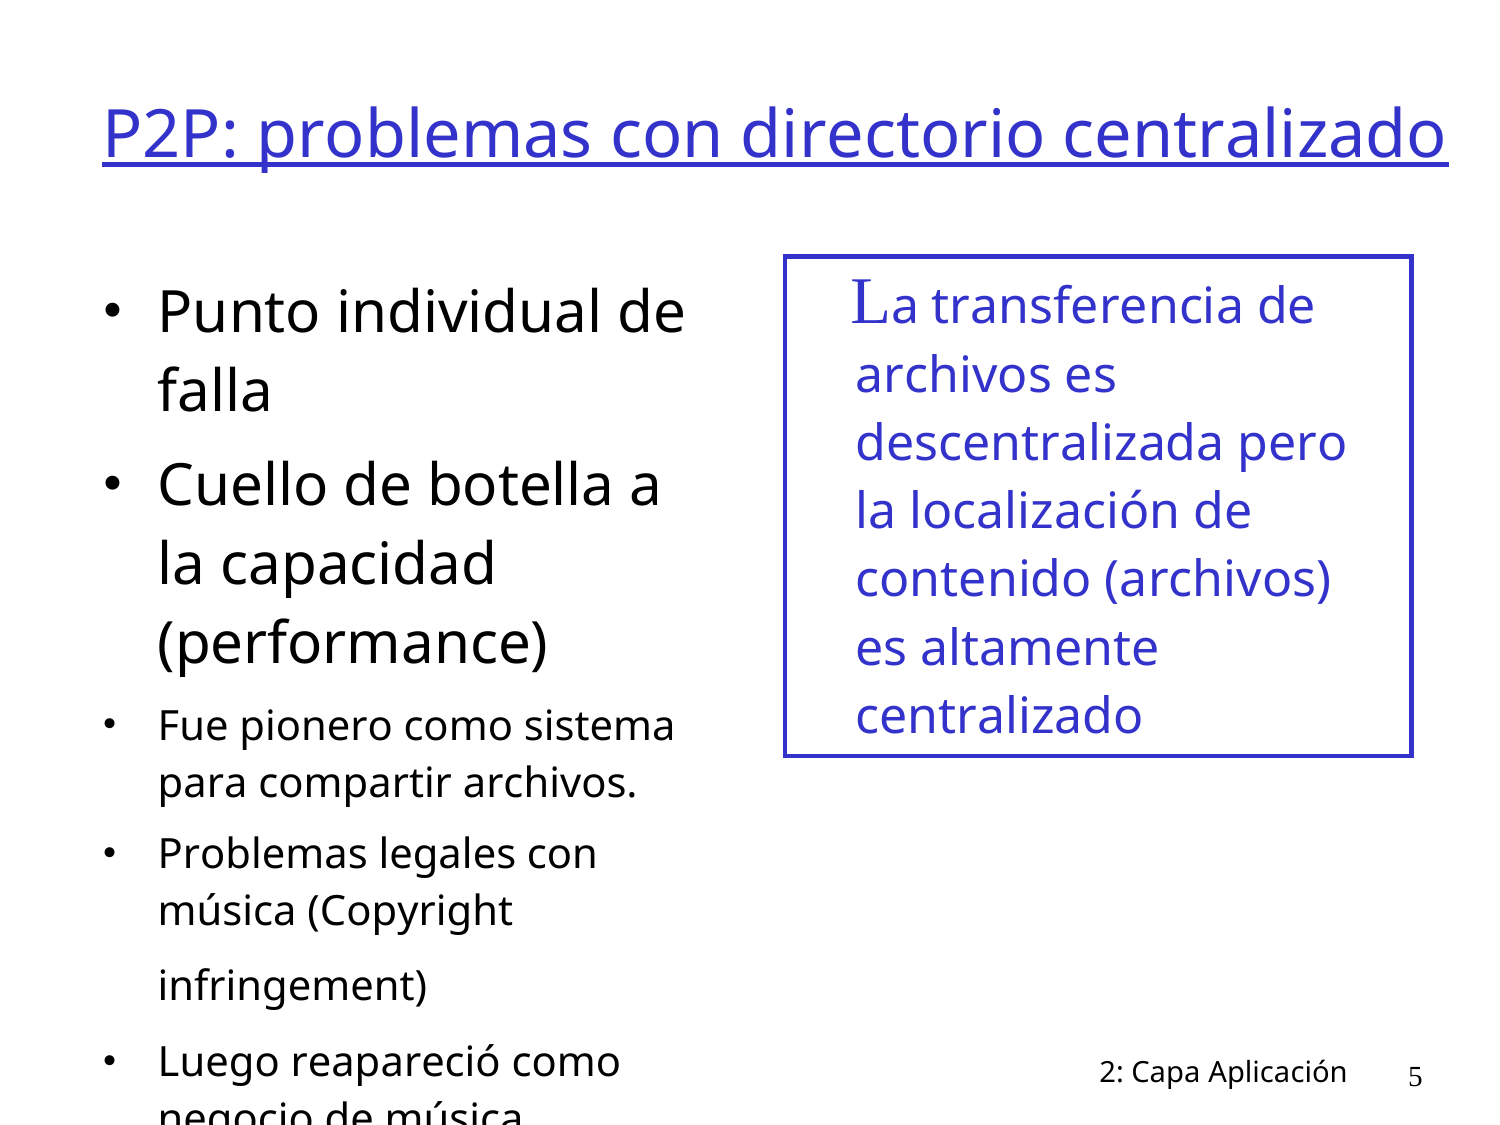

# P2P: problemas con directorio centralizado
 La transferencia de archivos es descentralizada pero la localización de contenido (archivos) es altamente centralizado
Punto individual de falla
Cuello de botella a la capacidad (performance)‏
Fue pionero como sistema para compartir archivos.
Problemas legales con música (Copyright infringement)‏
Luego reapareció como negocio de música.